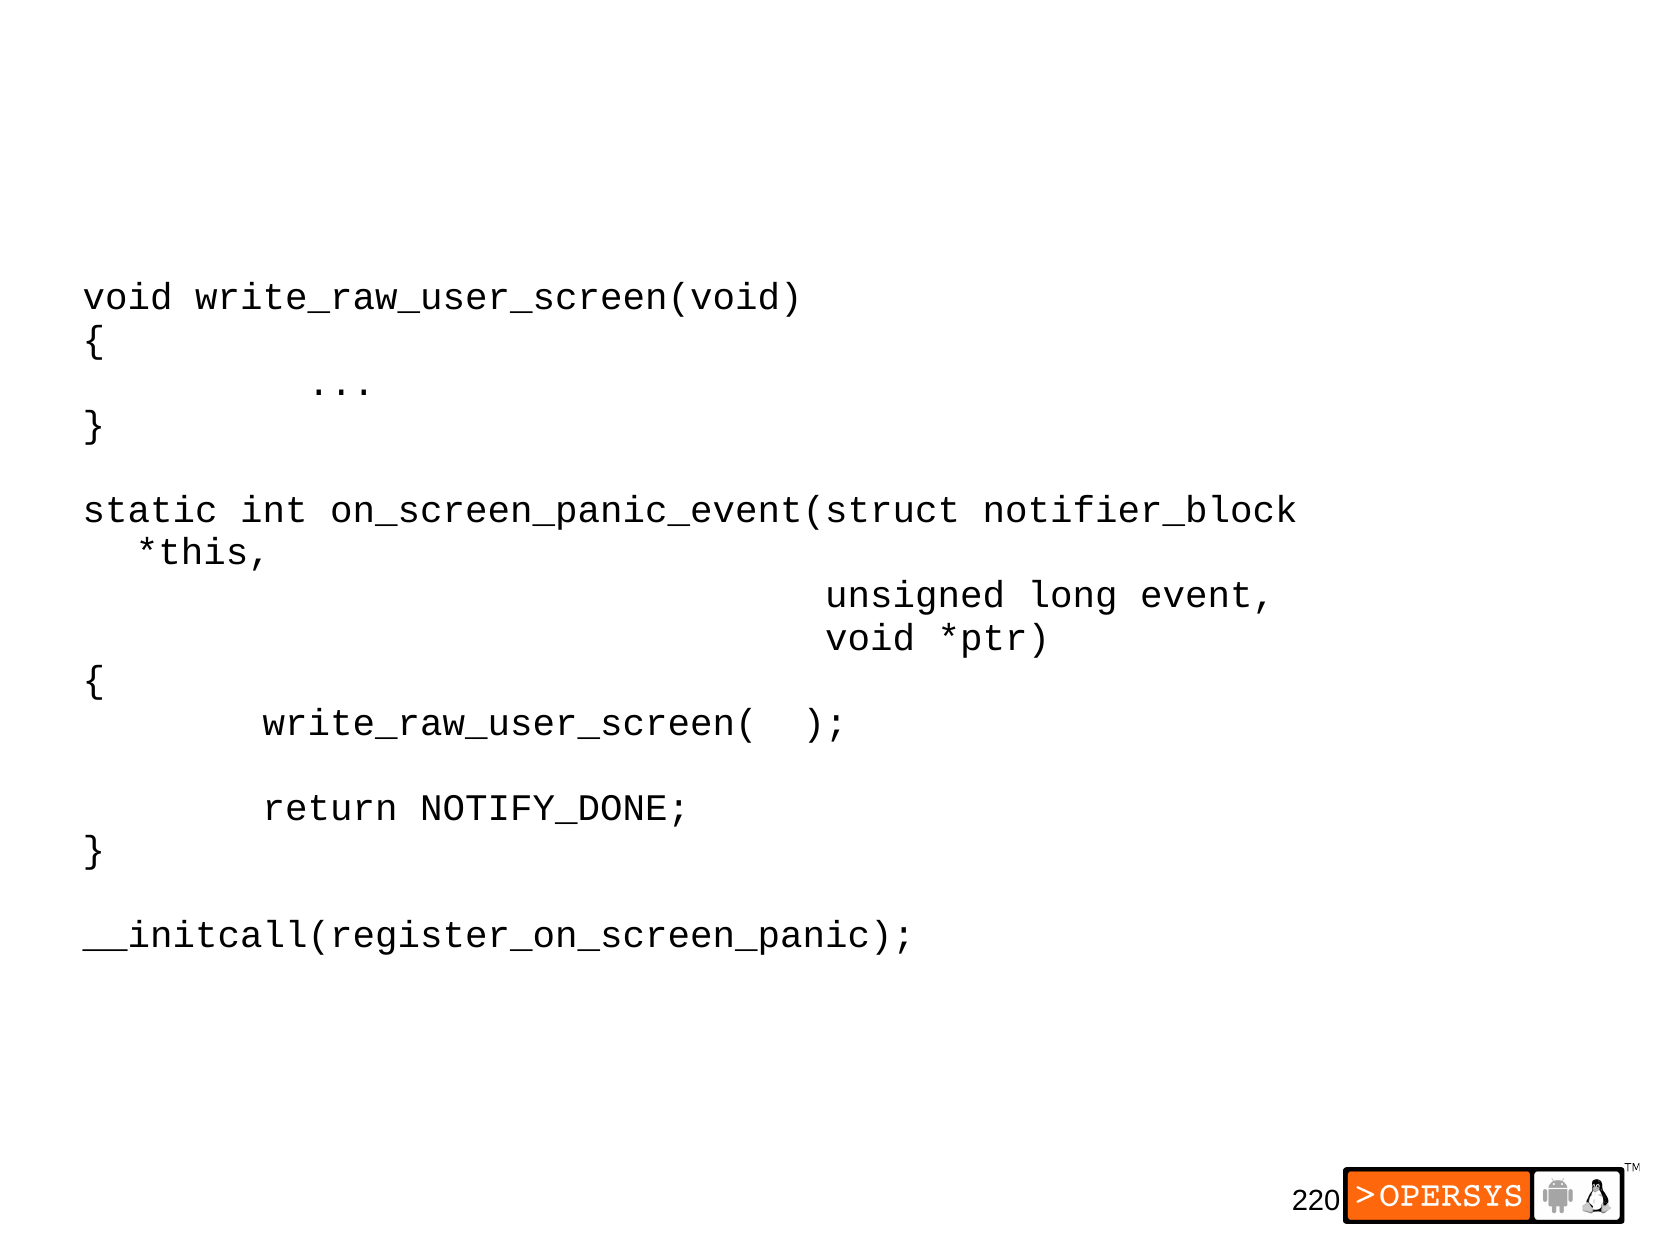

# void write_raw_user_screen(void)
{
 ...
}
static int on_screen_panic_event(struct notifier_block *this,
 unsigned long event,
 void *ptr)
{
 write_raw_user_screen( );
 return NOTIFY_DONE;
}
__initcall(register_on_screen_panic);